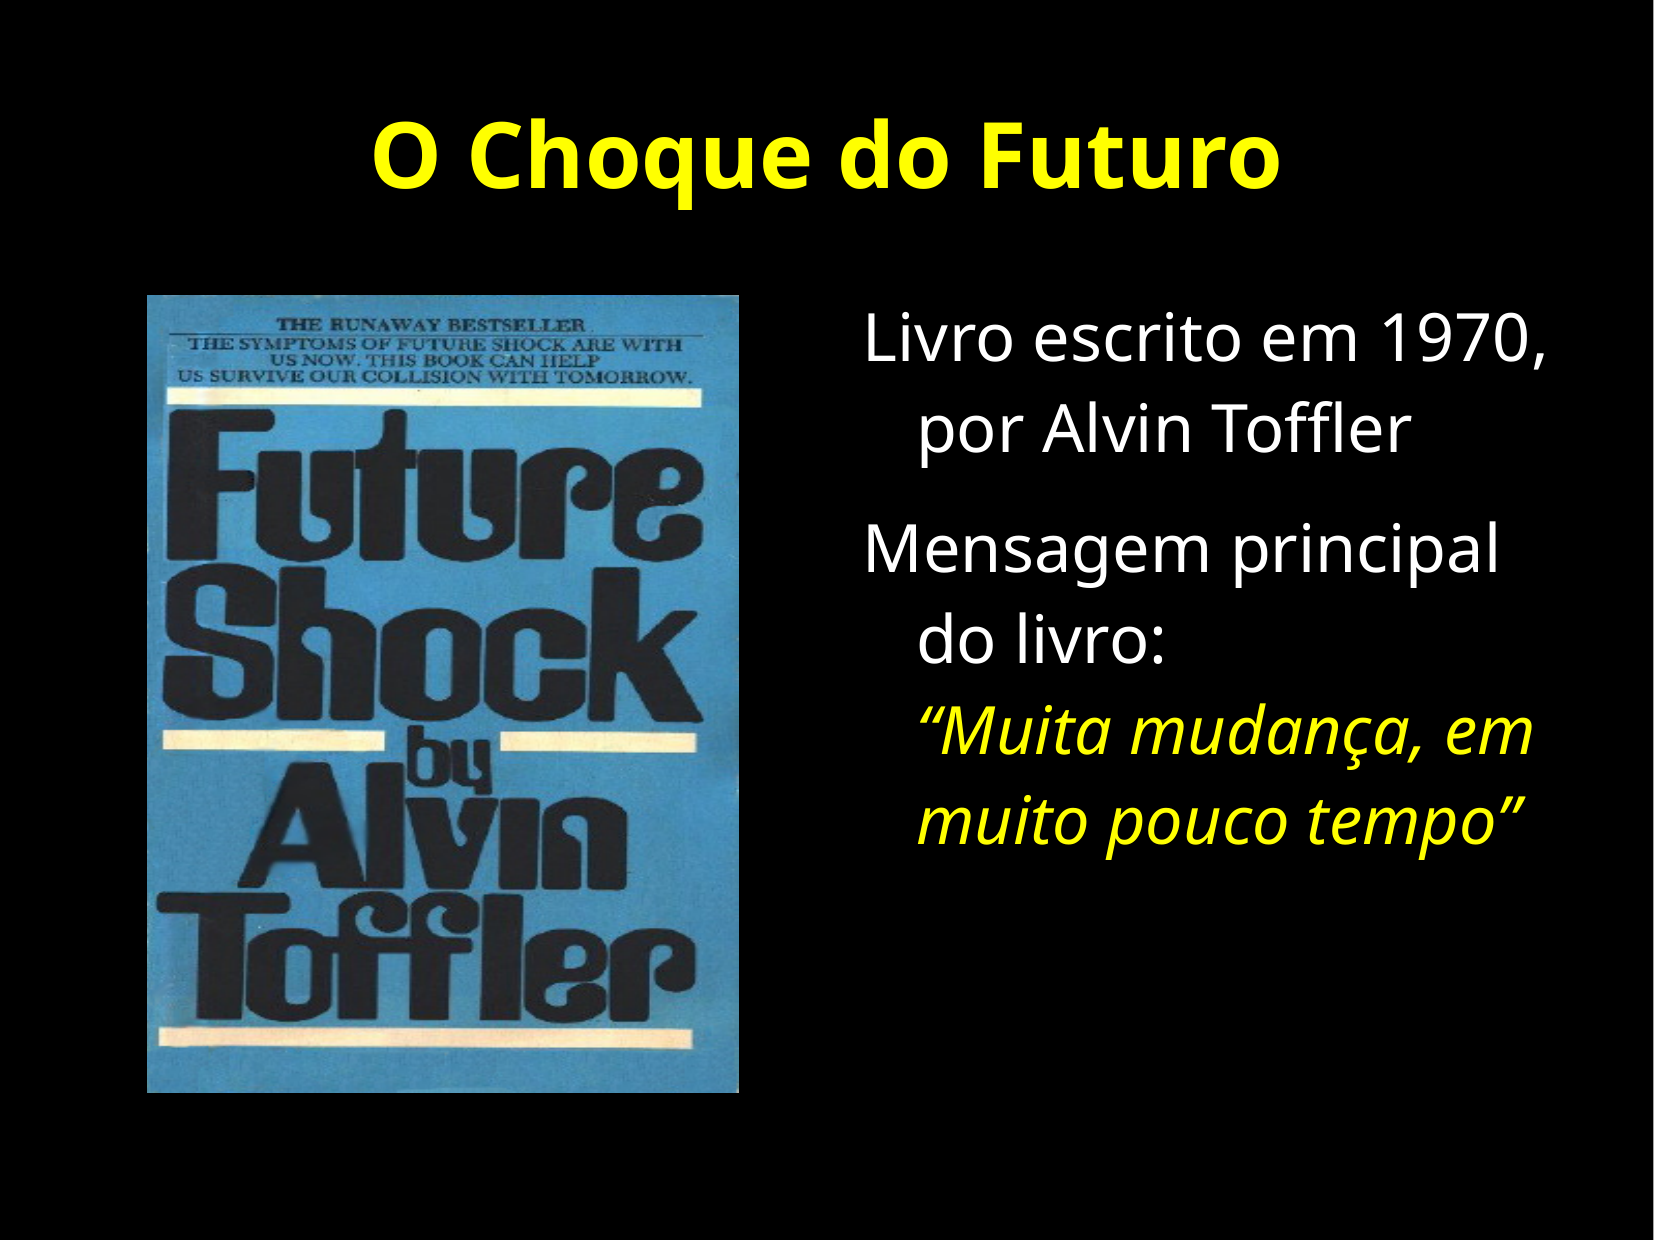

# O Choque do Futuro
Livro escrito em 1970, por Alvin Toffler
Mensagem principal do livro:
“Muita mudança, em muito pouco tempo”